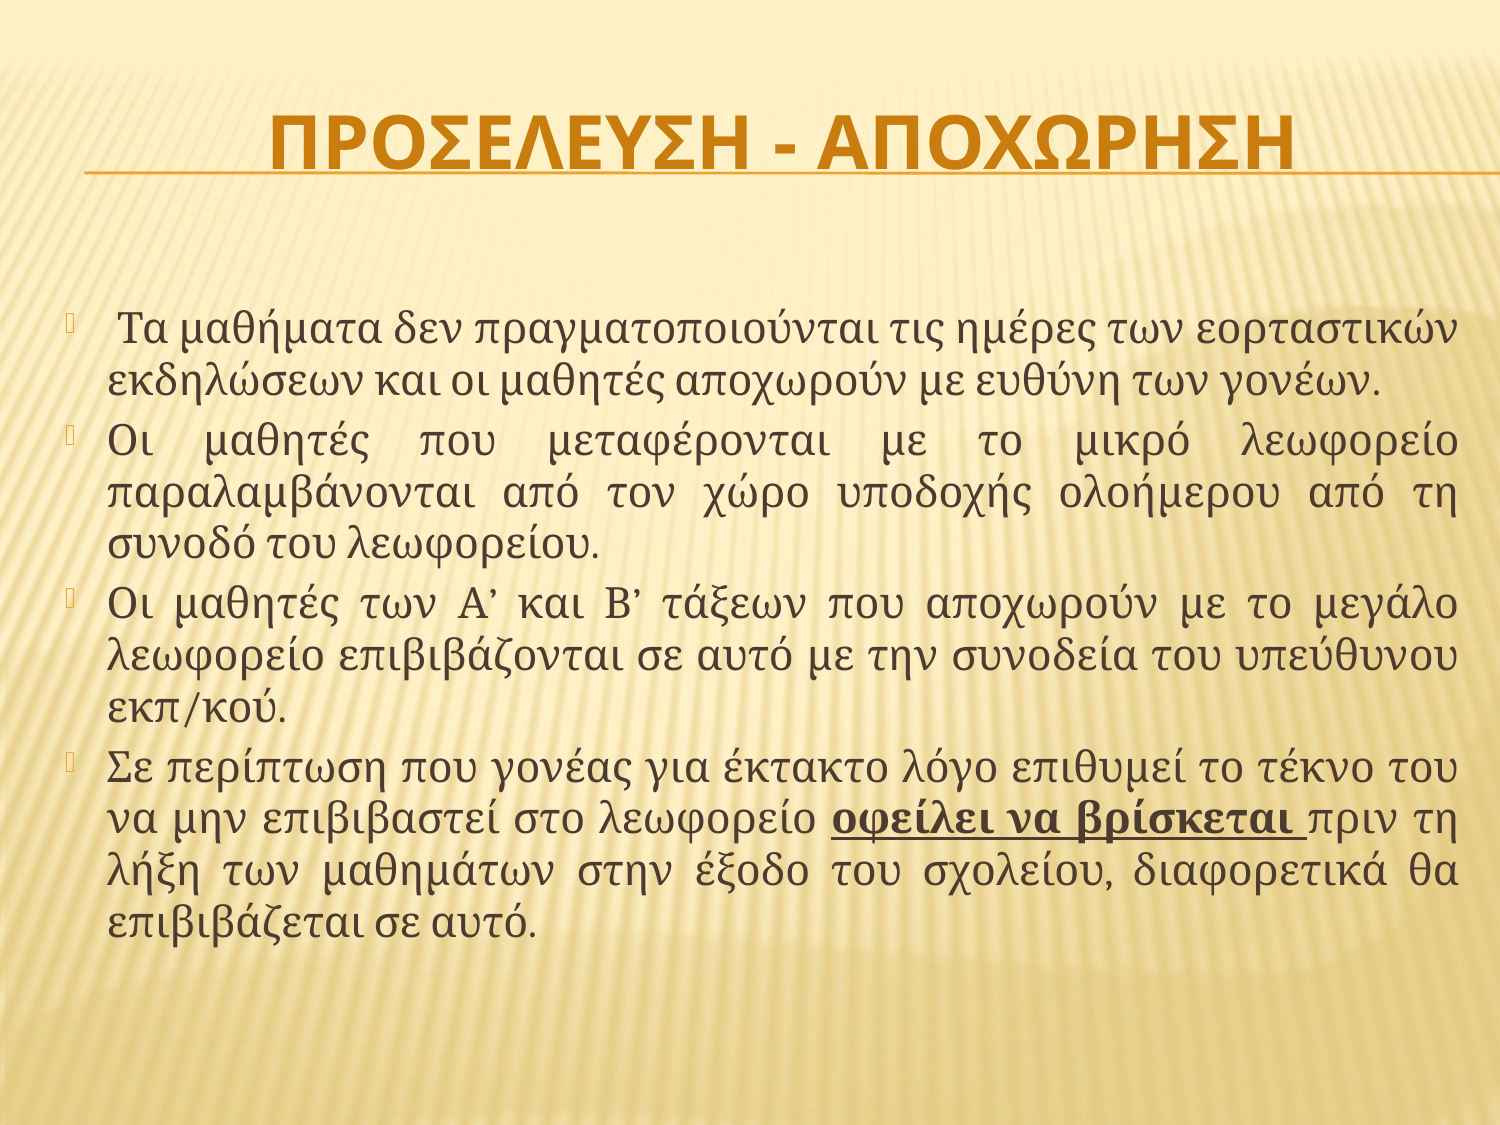

# Προσελευση - αποχωρηση
 Τα μαθήματα δεν πραγματοποιούνται τις ημέρες των εορταστικών εκδηλώσεων και οι μαθητές αποχωρούν με ευθύνη των γονέων.
Οι μαθητές που μεταφέρονται με το μικρό λεωφορείο παραλαμβάνονται από τον χώρο υποδοχής ολοήμερου από τη συνοδό του λεωφορείου.
Οι μαθητές των Α’ και Β’ τάξεων που αποχωρούν με το μεγάλο λεωφορείο επιβιβάζονται σε αυτό με την συνοδεία του υπεύθυνου εκπ/κού.
Σε περίπτωση που γονέας για έκτακτο λόγο επιθυμεί το τέκνο του να μην επιβιβαστεί στο λεωφορείο οφείλει να βρίσκεται πριν τη λήξη των μαθημάτων στην έξοδο του σχολείου, διαφορετικά θα επιβιβάζεται σε αυτό.